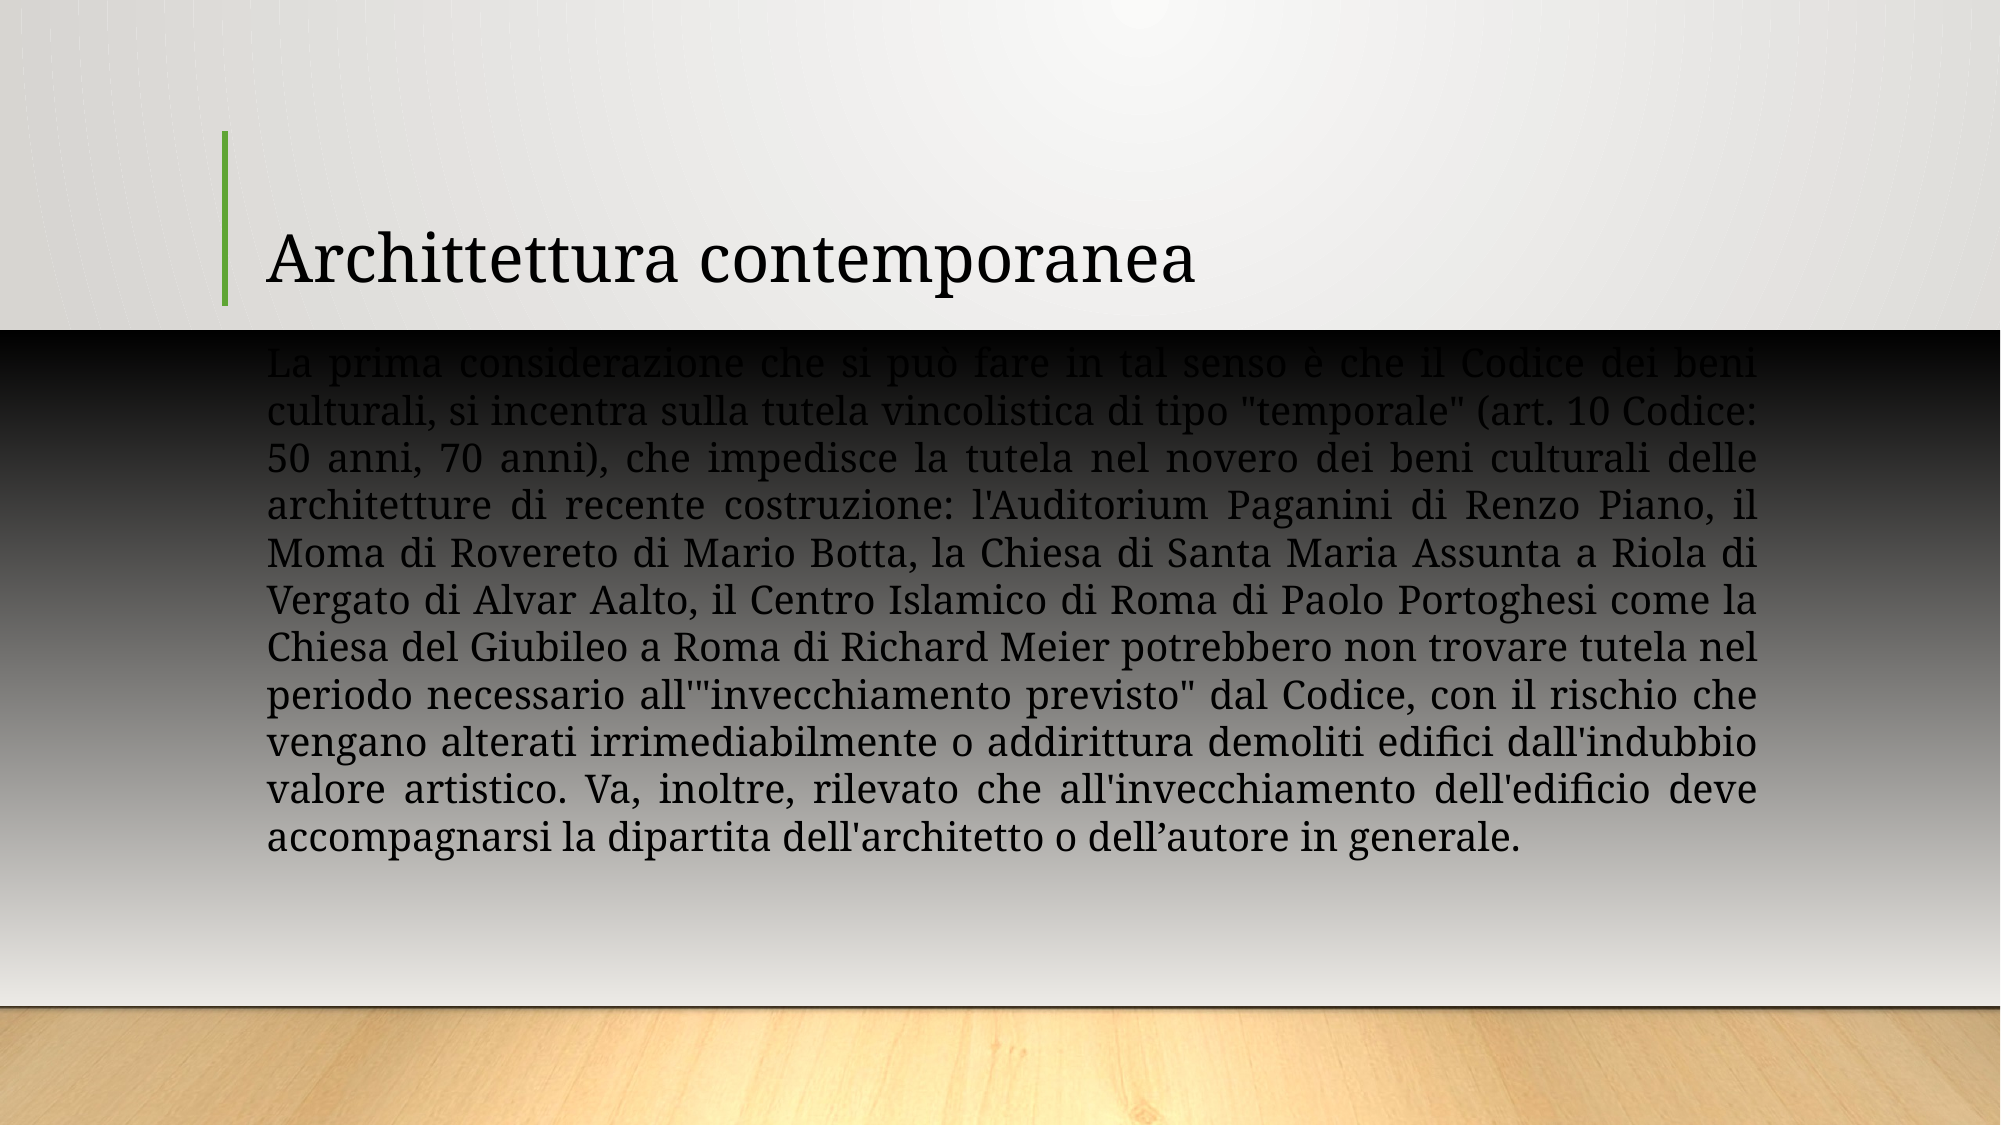

# Archittettura contemporanea
La prima considerazione che si può fare in tal senso è che il Codice dei beni culturali, si incentra sulla tutela vincolistica di tipo "temporale" (art. 10 Codice: 50 anni, 70 anni), che impedisce la tutela nel novero dei beni culturali delle architetture di recente costruzione: l'Auditorium Paganini di Renzo Piano, il Moma di Rovereto di Mario Botta, la Chiesa di Santa Maria Assunta a Riola di Vergato di Alvar Aalto, il Centro Islamico di Roma di Paolo Portoghesi come la Chiesa del Giubileo a Roma di Richard Meier potrebbero non trovare tutela nel periodo necessario all'"invecchiamento previsto" dal Codice, con il rischio che vengano alterati irrimediabilmente o addirittura demoliti edifici dall'indubbio valore artistico. Va, inoltre, rilevato che all'invecchiamento dell'edificio deve accompagnarsi la dipartita dell'architetto o dell’autore in generale.